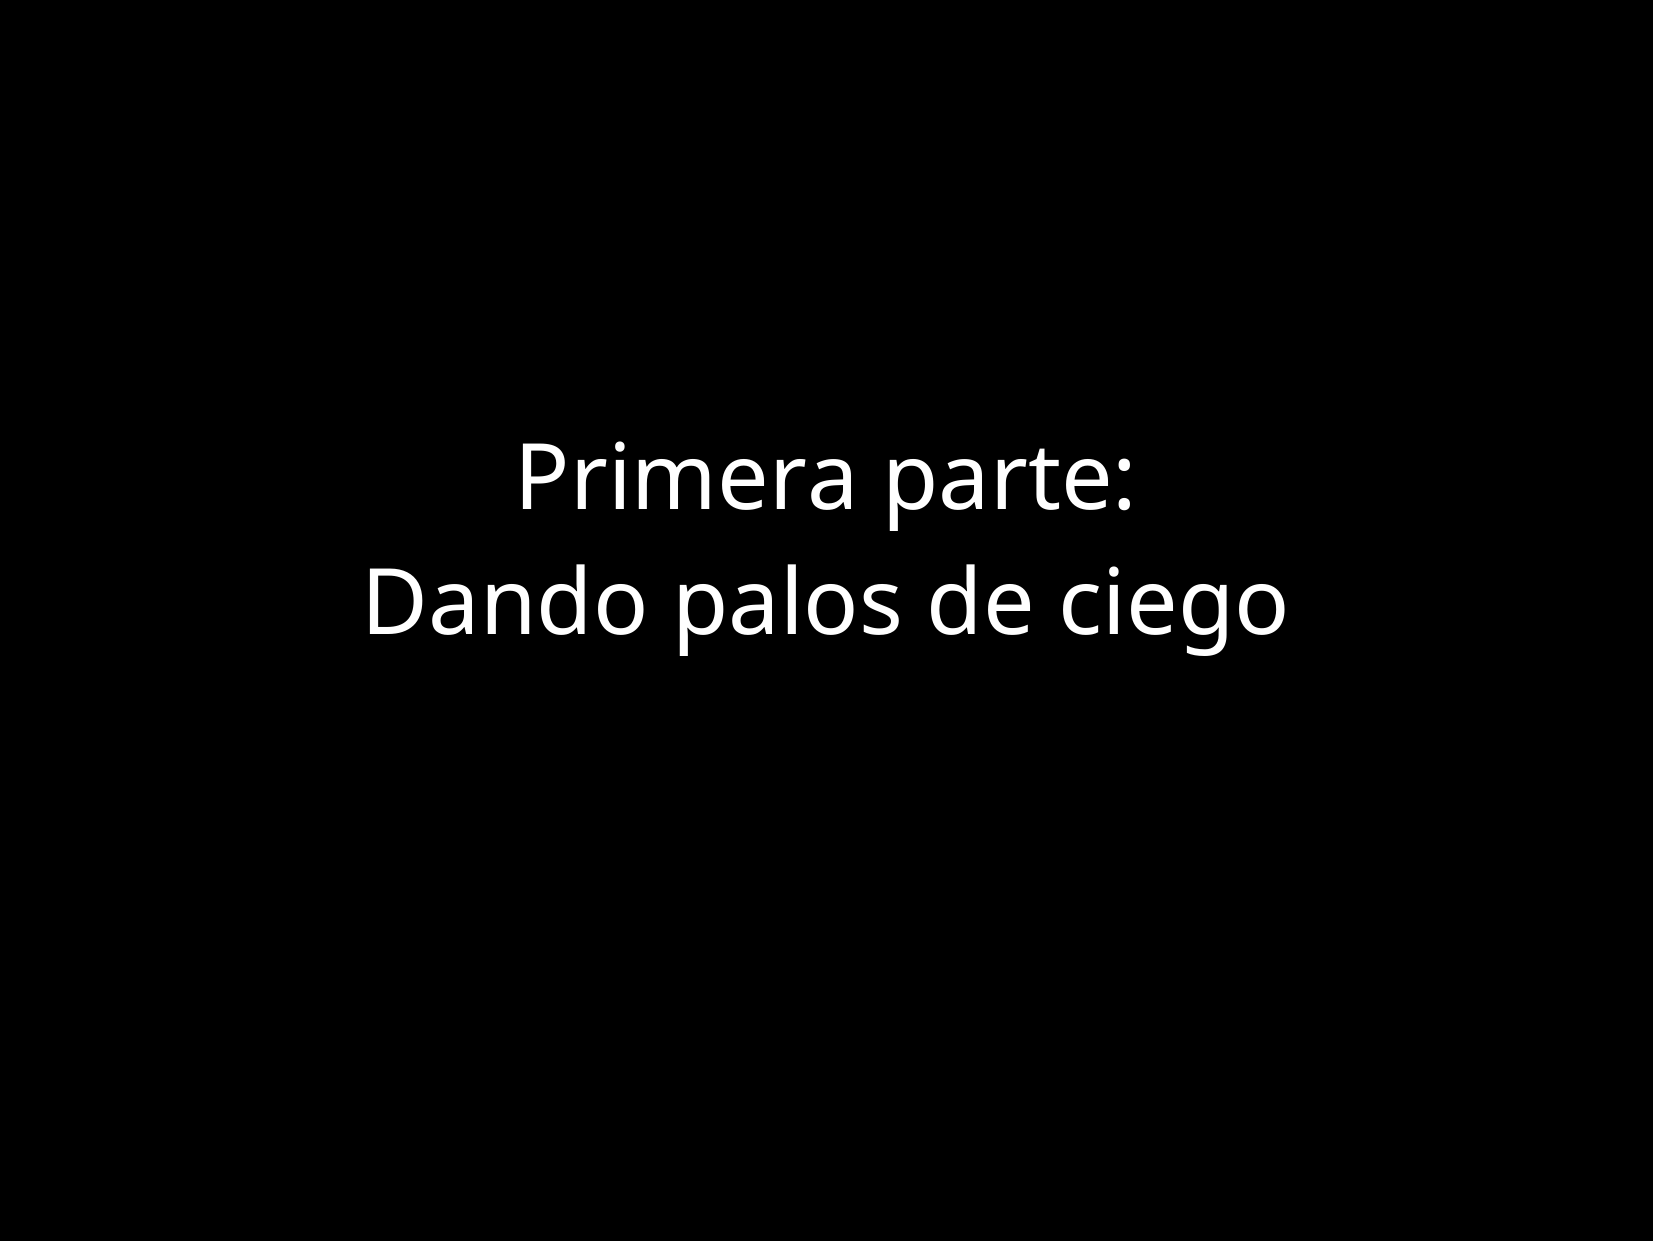

# Primera parte: Dando palos de ciego